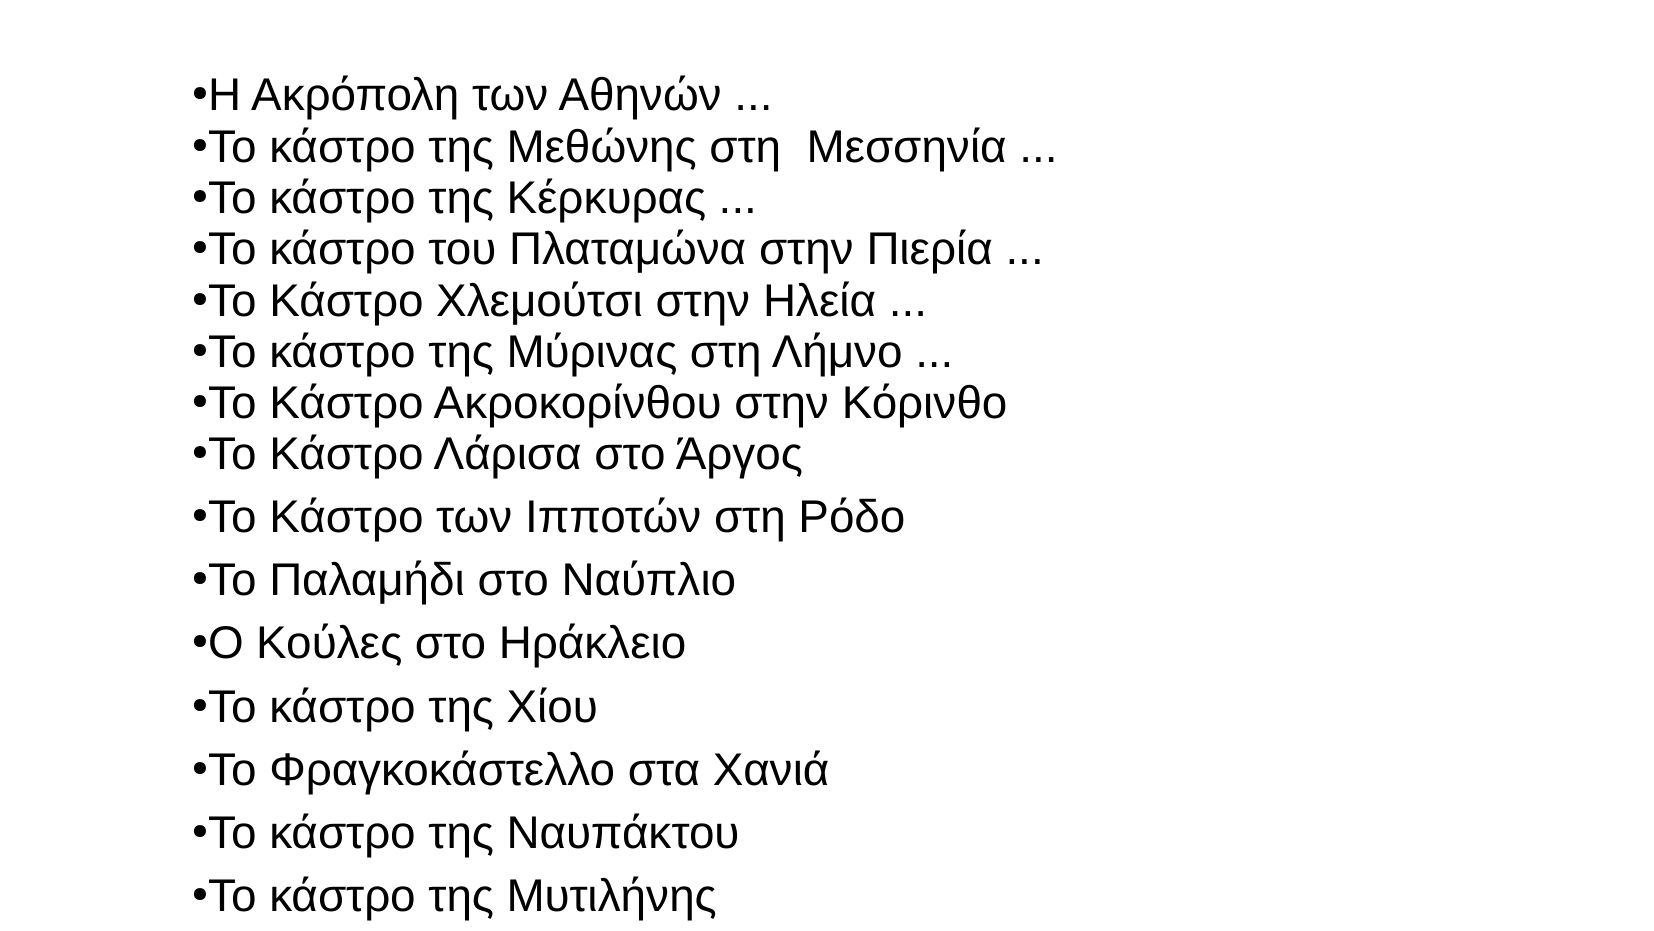

Η Ακρόπολη των Αθηνών ...
Το κάστρο της Μεθώνης στη Μεσσηνία ...
Το κάστρο της Κέρκυρας ...
Το κάστρο του Πλαταμώνα στην Πιερία ...
Το Κάστρο Χλεμούτσι στην Ηλεία ...
Το κάστρο της Μύρινας στη Λήμνο ...
Το Κάστρο Ακροκορίνθου στην Κόρινθο
Το Κάστρο Λάρισα στο Άργος
Το Κάστρο των Ιπποτών στη Ρόδο
Το Παλαμήδι στο Ναύπλιο
Ο Κούλες στο Ηράκλειο
Το κάστρο της Χίου
Το Φραγκοκάστελλο στα Χανιά
Το κάστρο της Ναυπάκτου
Το κάστρο της Μυτιλήνης